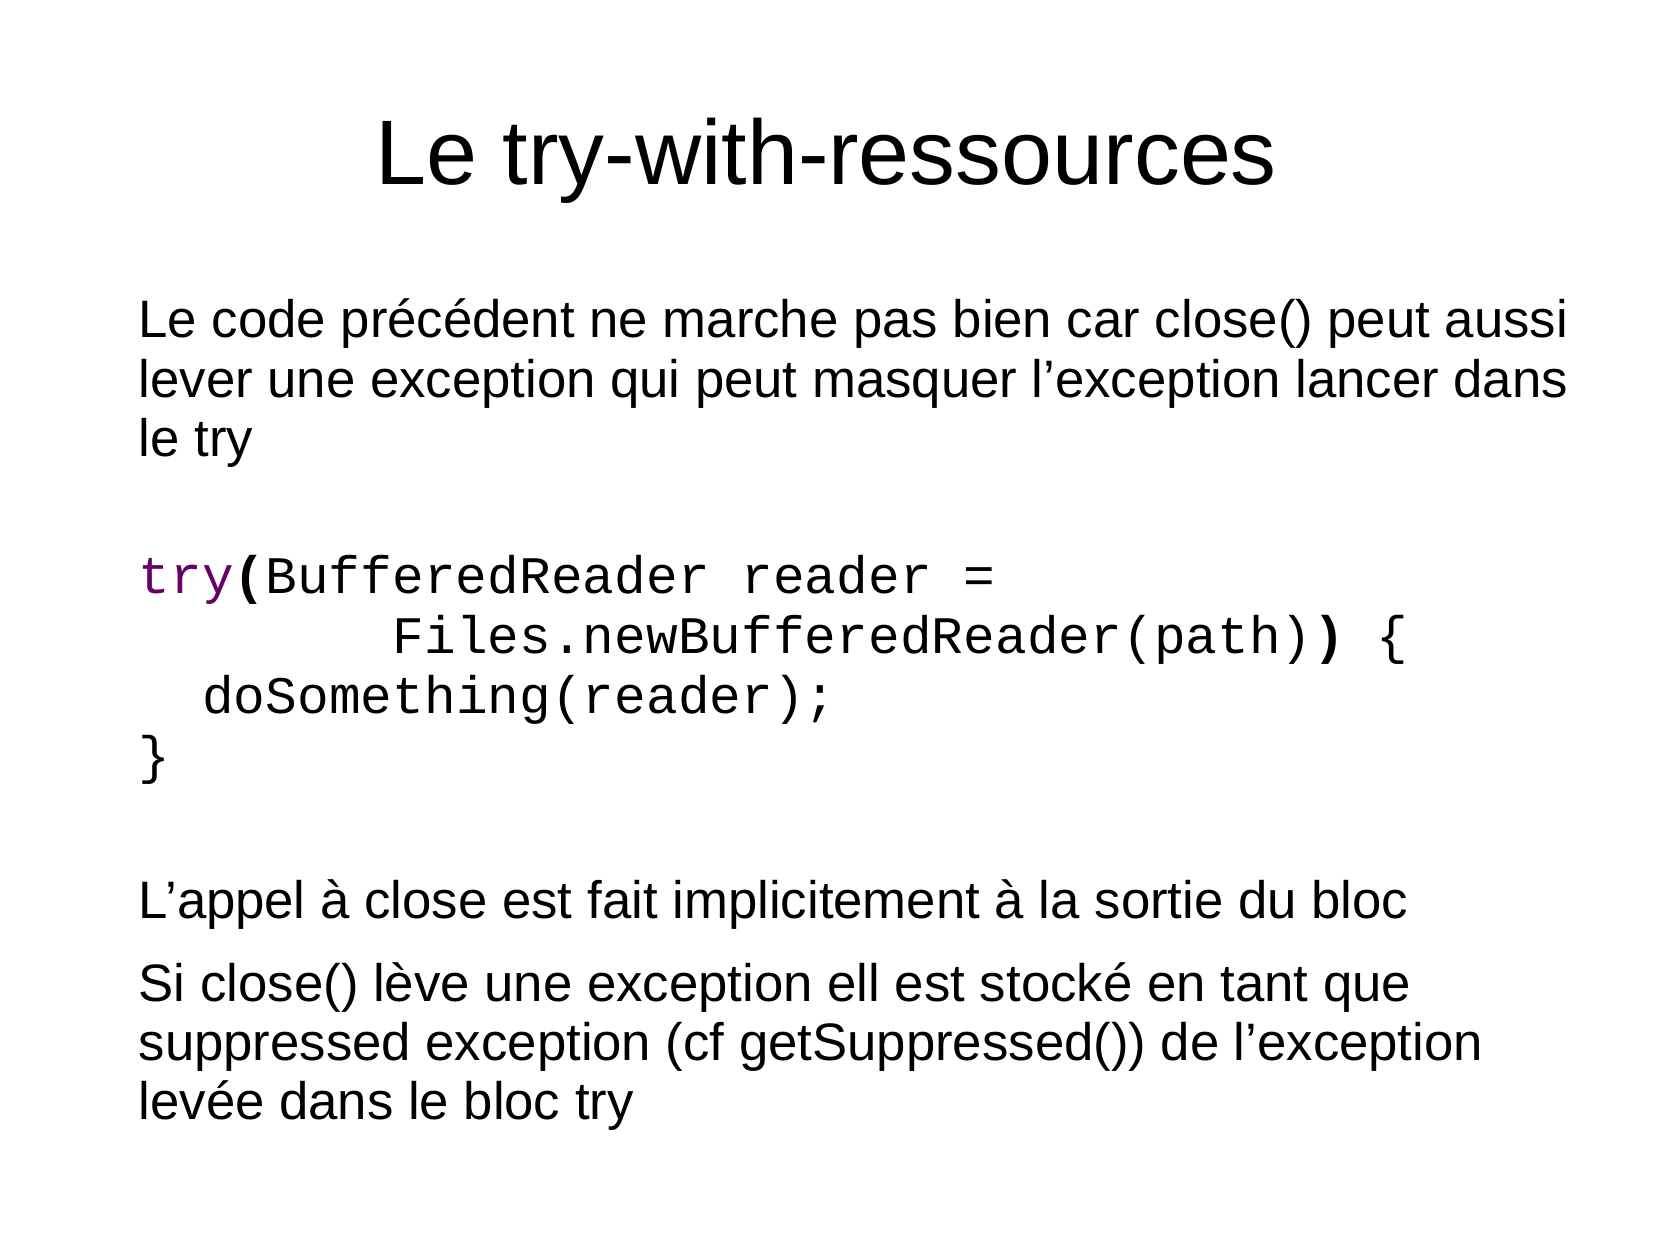

# Le try-with-ressources
Le code précédent ne marche pas bien car close() peut aussi lever une exception qui peut masquer l’exception lancer dans le try
try(BufferedReader reader =
 Files.newBufferedReader(path)) {
 doSomething(reader);
}
L’appel à close est fait implicitement à la sortie du bloc
Si close() lève une exception ell est stocké en tant que suppressed exception (cf getSuppressed()) de l’exception levée dans le bloc try